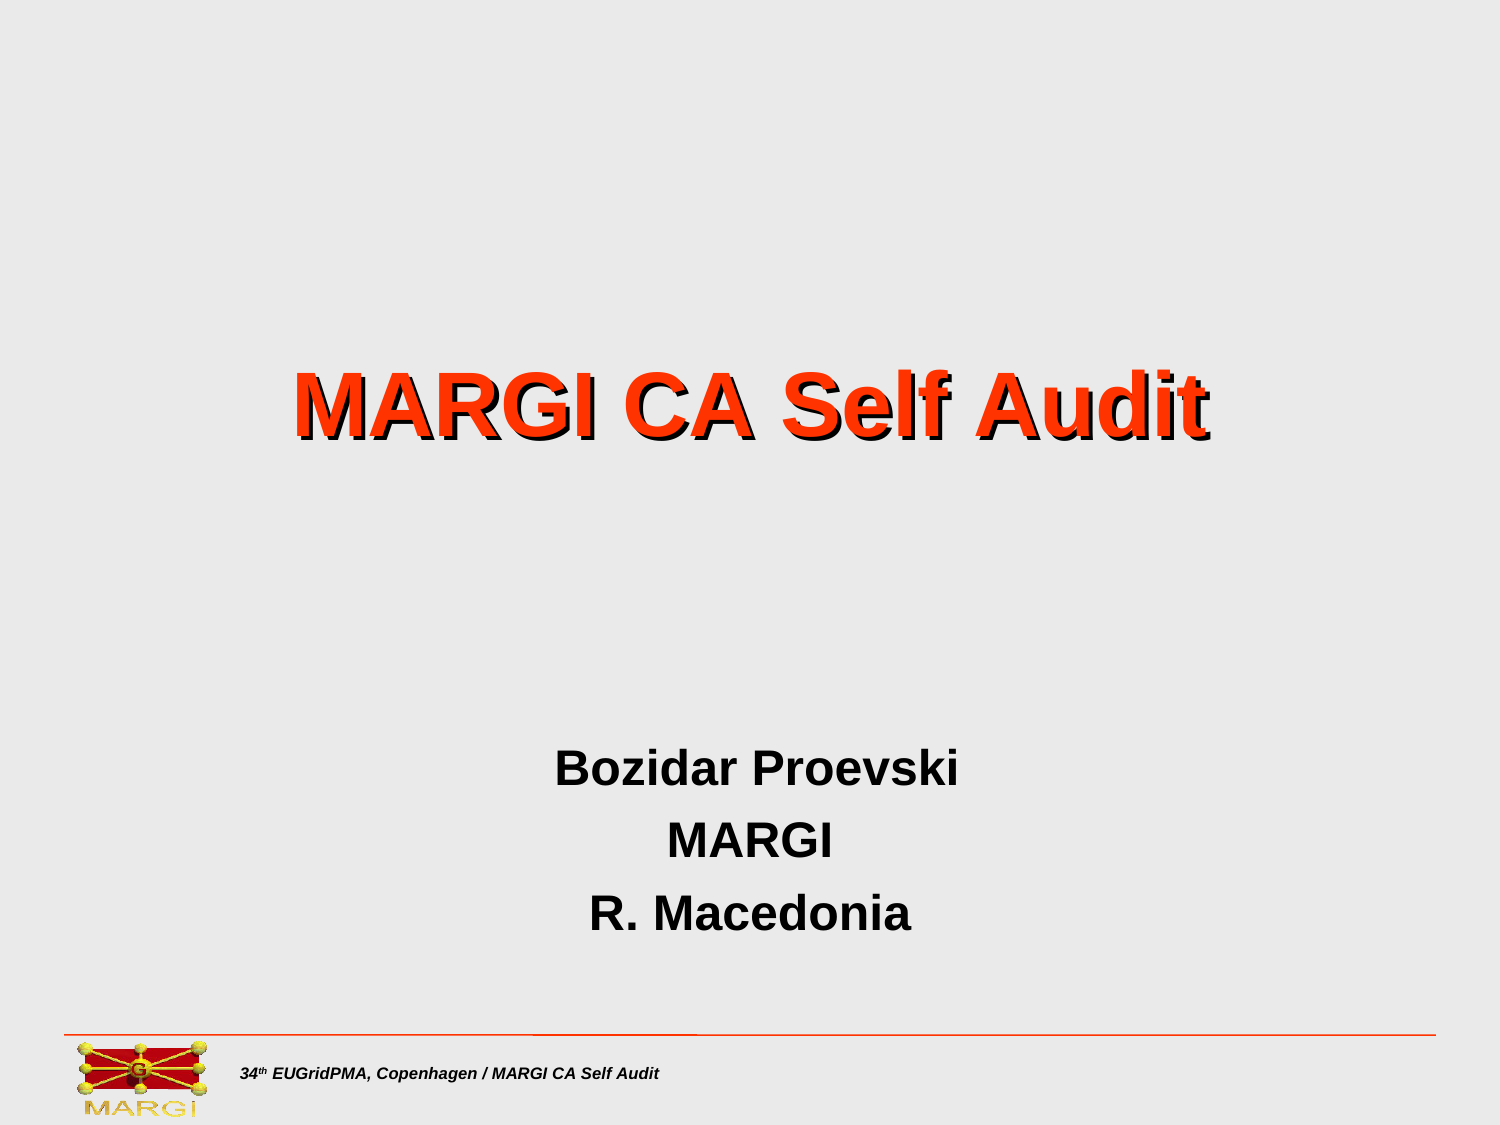

MARGI CA Self Audit
 Bozidar Proevski
MARGI
R. Macedonia